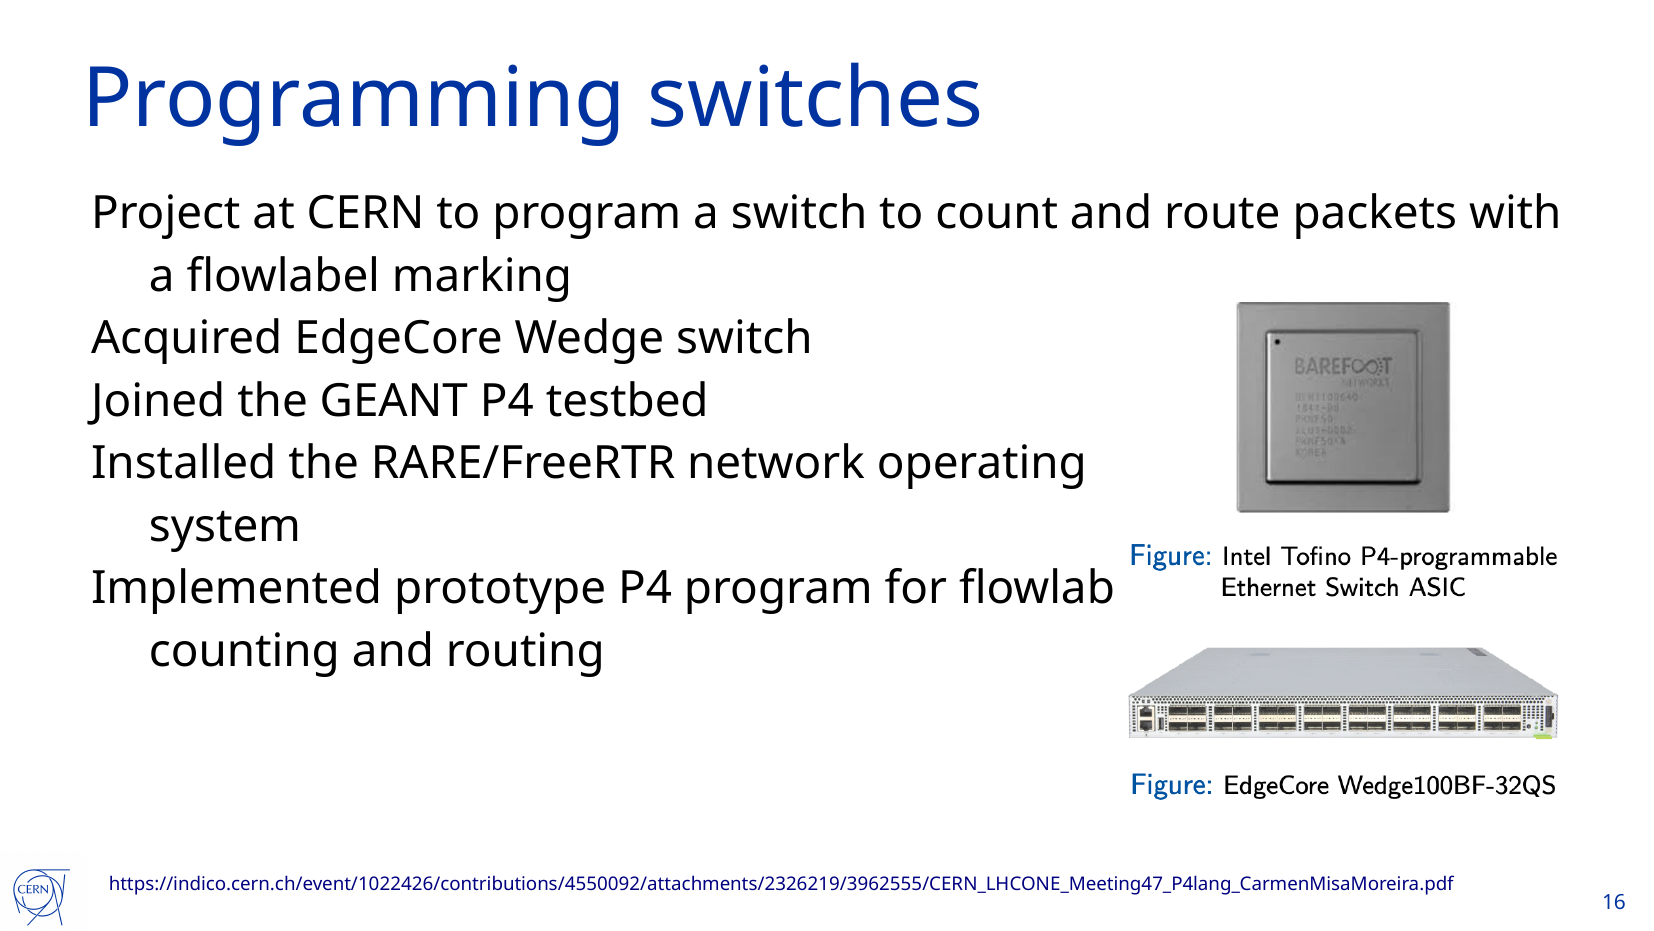

# Programming switches
Project at CERN to program a switch to count and route packets with a flowlabel marking
Acquired EdgeCore Wedge switch
Joined the GEANT P4 testbed
Installed the RARE/FreeRTR network operating
system
Implemented prototype P4 program for flowlabel
counting and routing
https://indico.cern.ch/event/1022426/contributions/4550092/attachments/2326219/3962555/CERN_LHCONE_Meeting47_P4lang_CarmenMisaMoreira.pdf
16